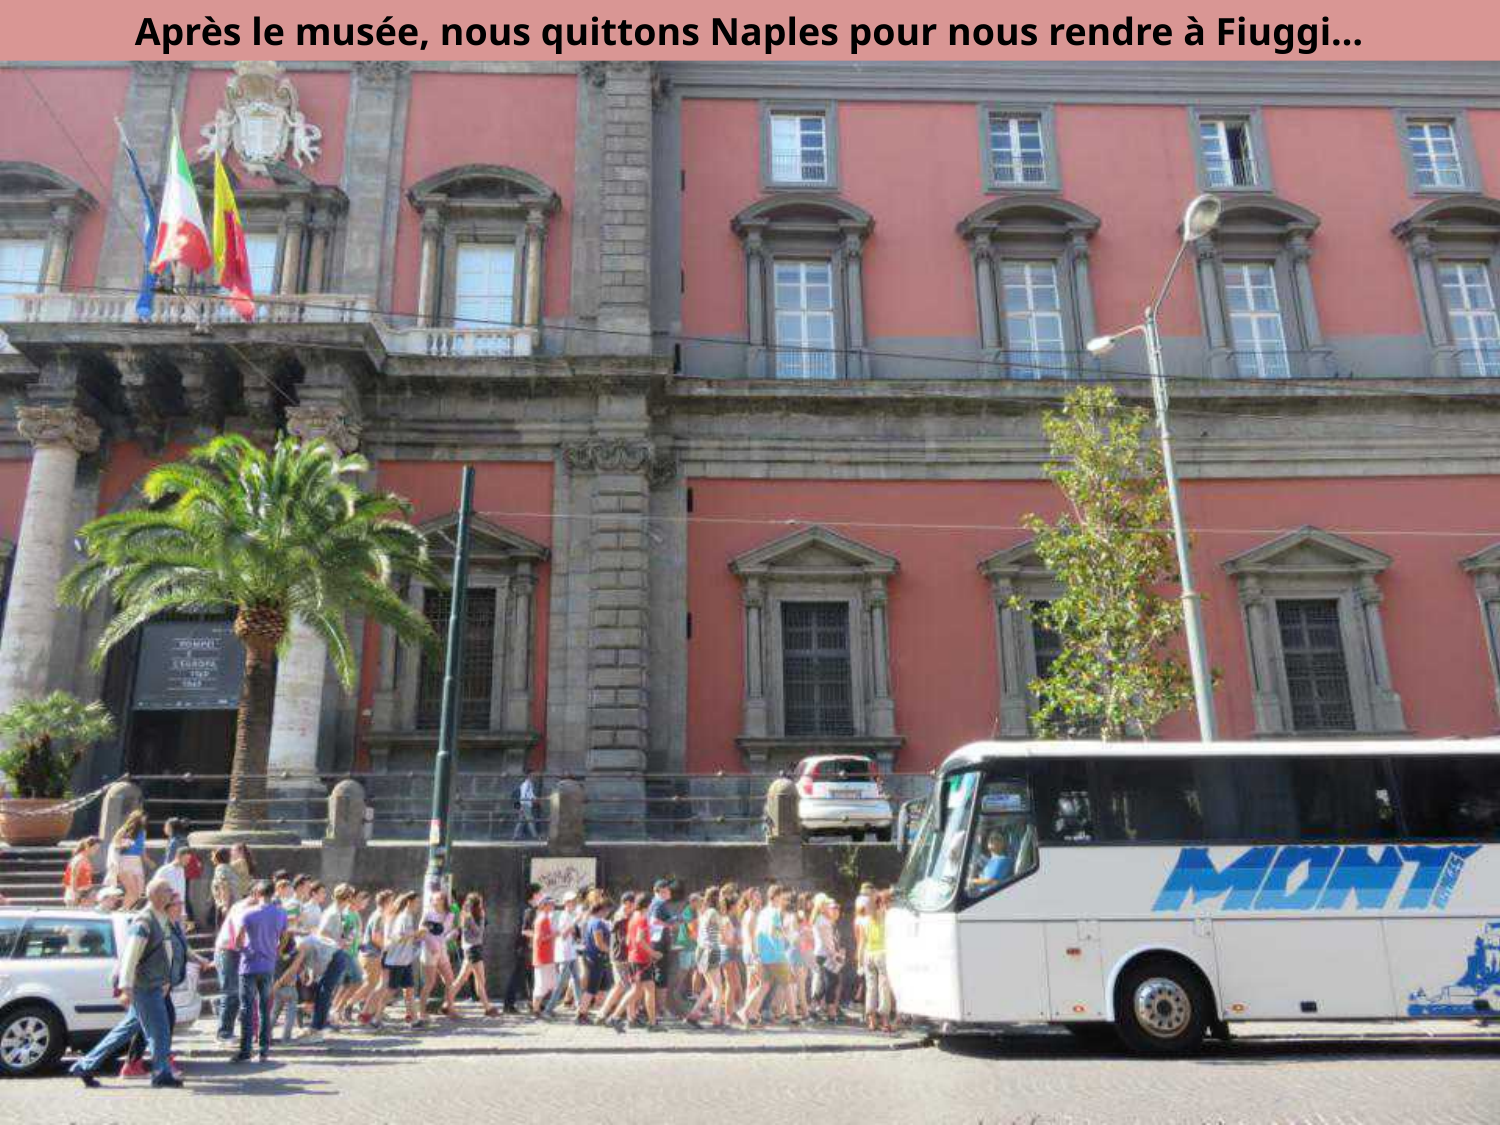

Après le musée, nous quittons Naples pour nous rendre à Fiuggi…